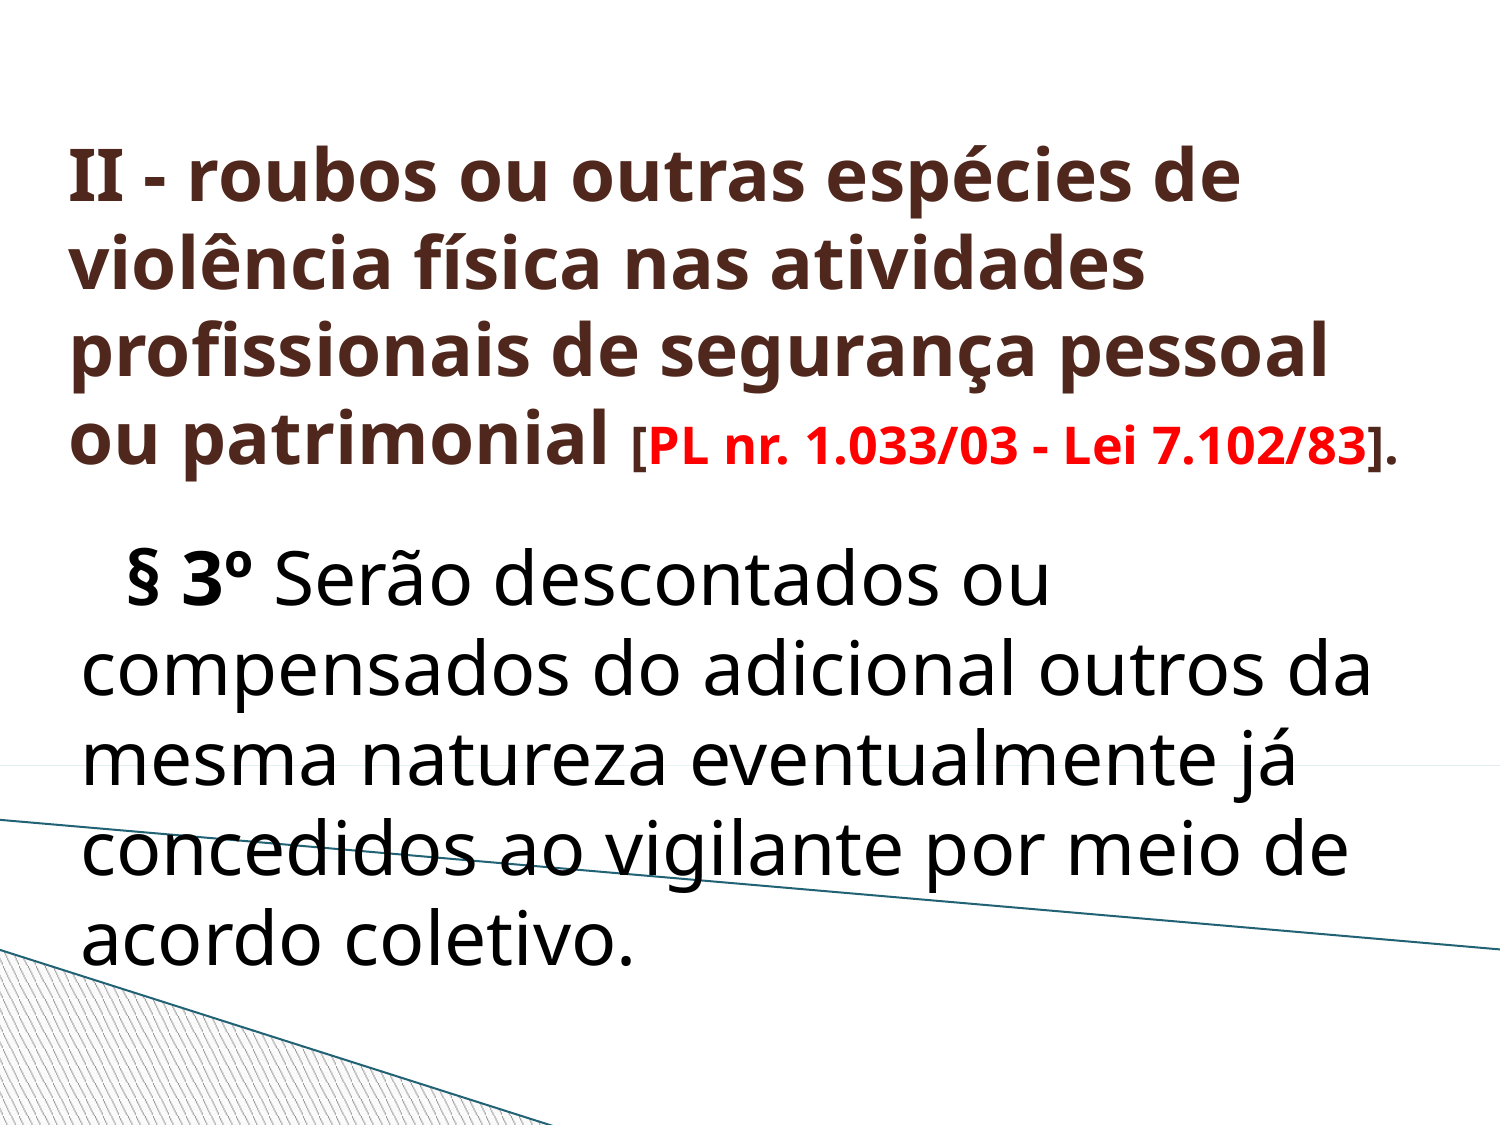

# II - roubos ou outras espécies de violência física nas atividades profissionais de segurança pessoal ou patrimonial [PL nr. 1.033/03 - Lei 7.102/83].
   § 3º Serão descontados ou compensados do adicional outros da mesma natureza eventualmente já concedidos ao vigilante por meio de acordo coletivo.